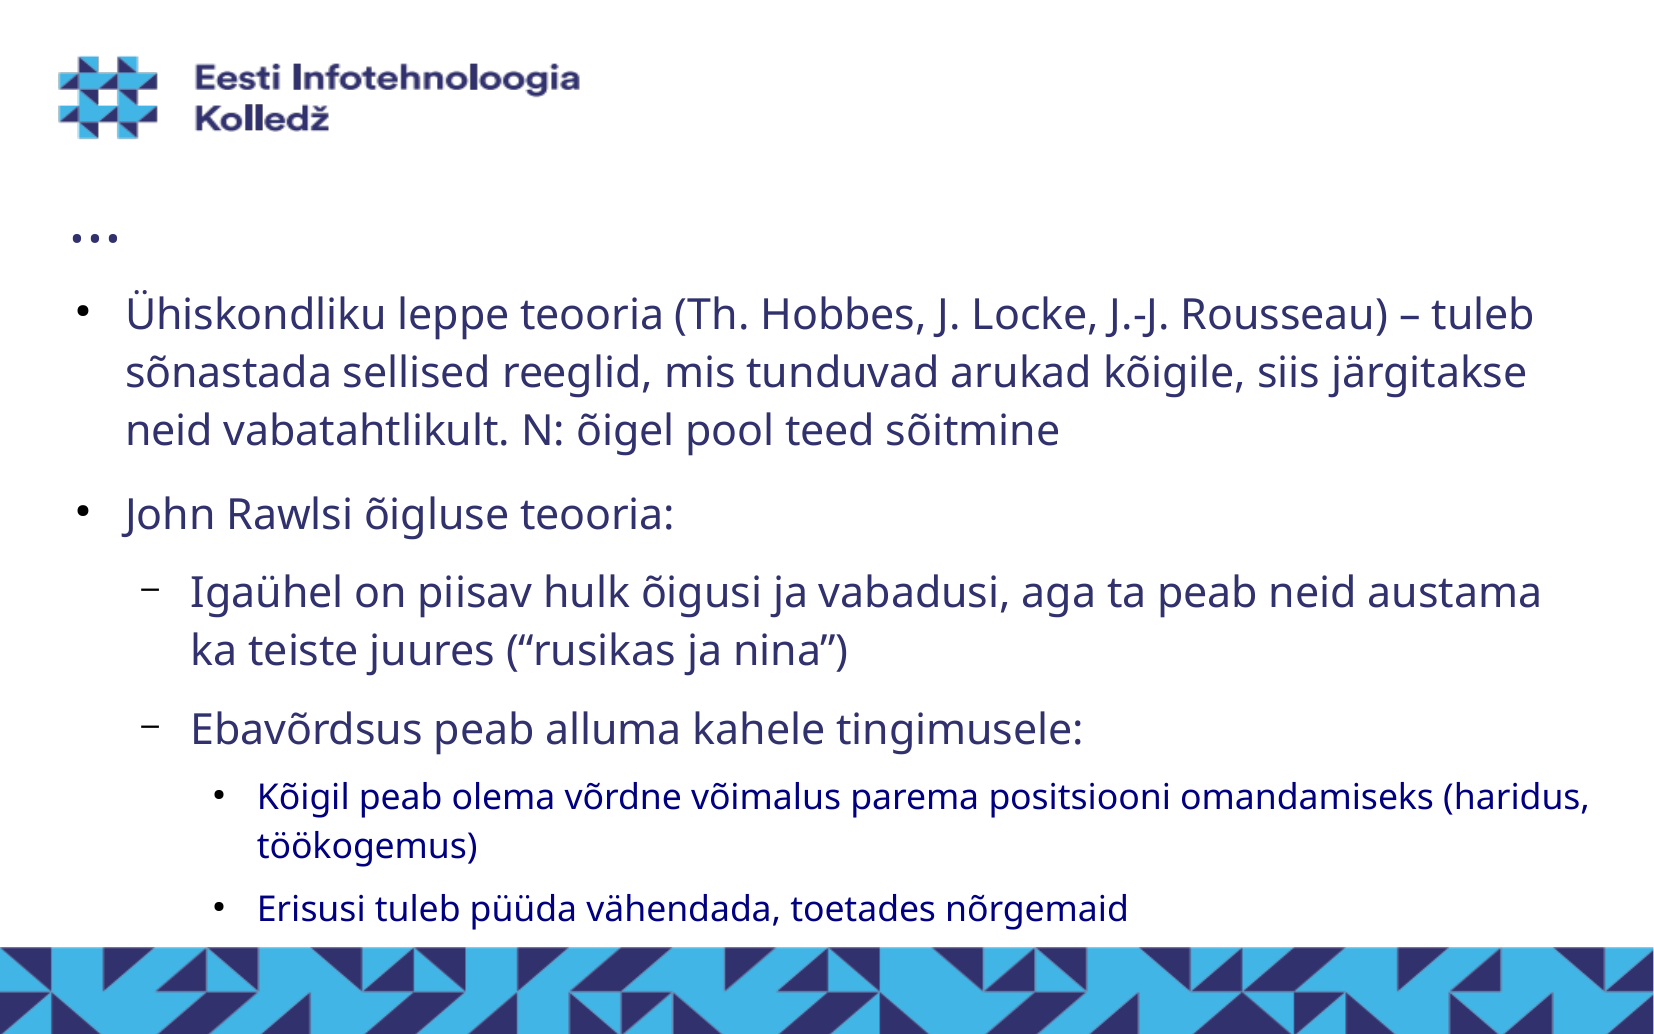

# ...
Ühiskondliku leppe teooria (Th. Hobbes, J. Locke, J.-J. Rousseau) – tuleb sõnastada sellised reeglid, mis tunduvad arukad kõigile, siis järgitakse neid vabatahtlikult. N: õigel pool teed sõitmine
John Rawlsi õigluse teooria:
Igaühel on piisav hulk õigusi ja vabadusi, aga ta peab neid austama ka teiste juures (“rusikas ja nina”)
Ebavõrdsus peab alluma kahele tingimusele:
Kõigil peab olema võrdne võimalus parema positsiooni omandamiseks (haridus, töökogemus)
Erisusi tuleb püüda vähendada, toetades nõrgemaid